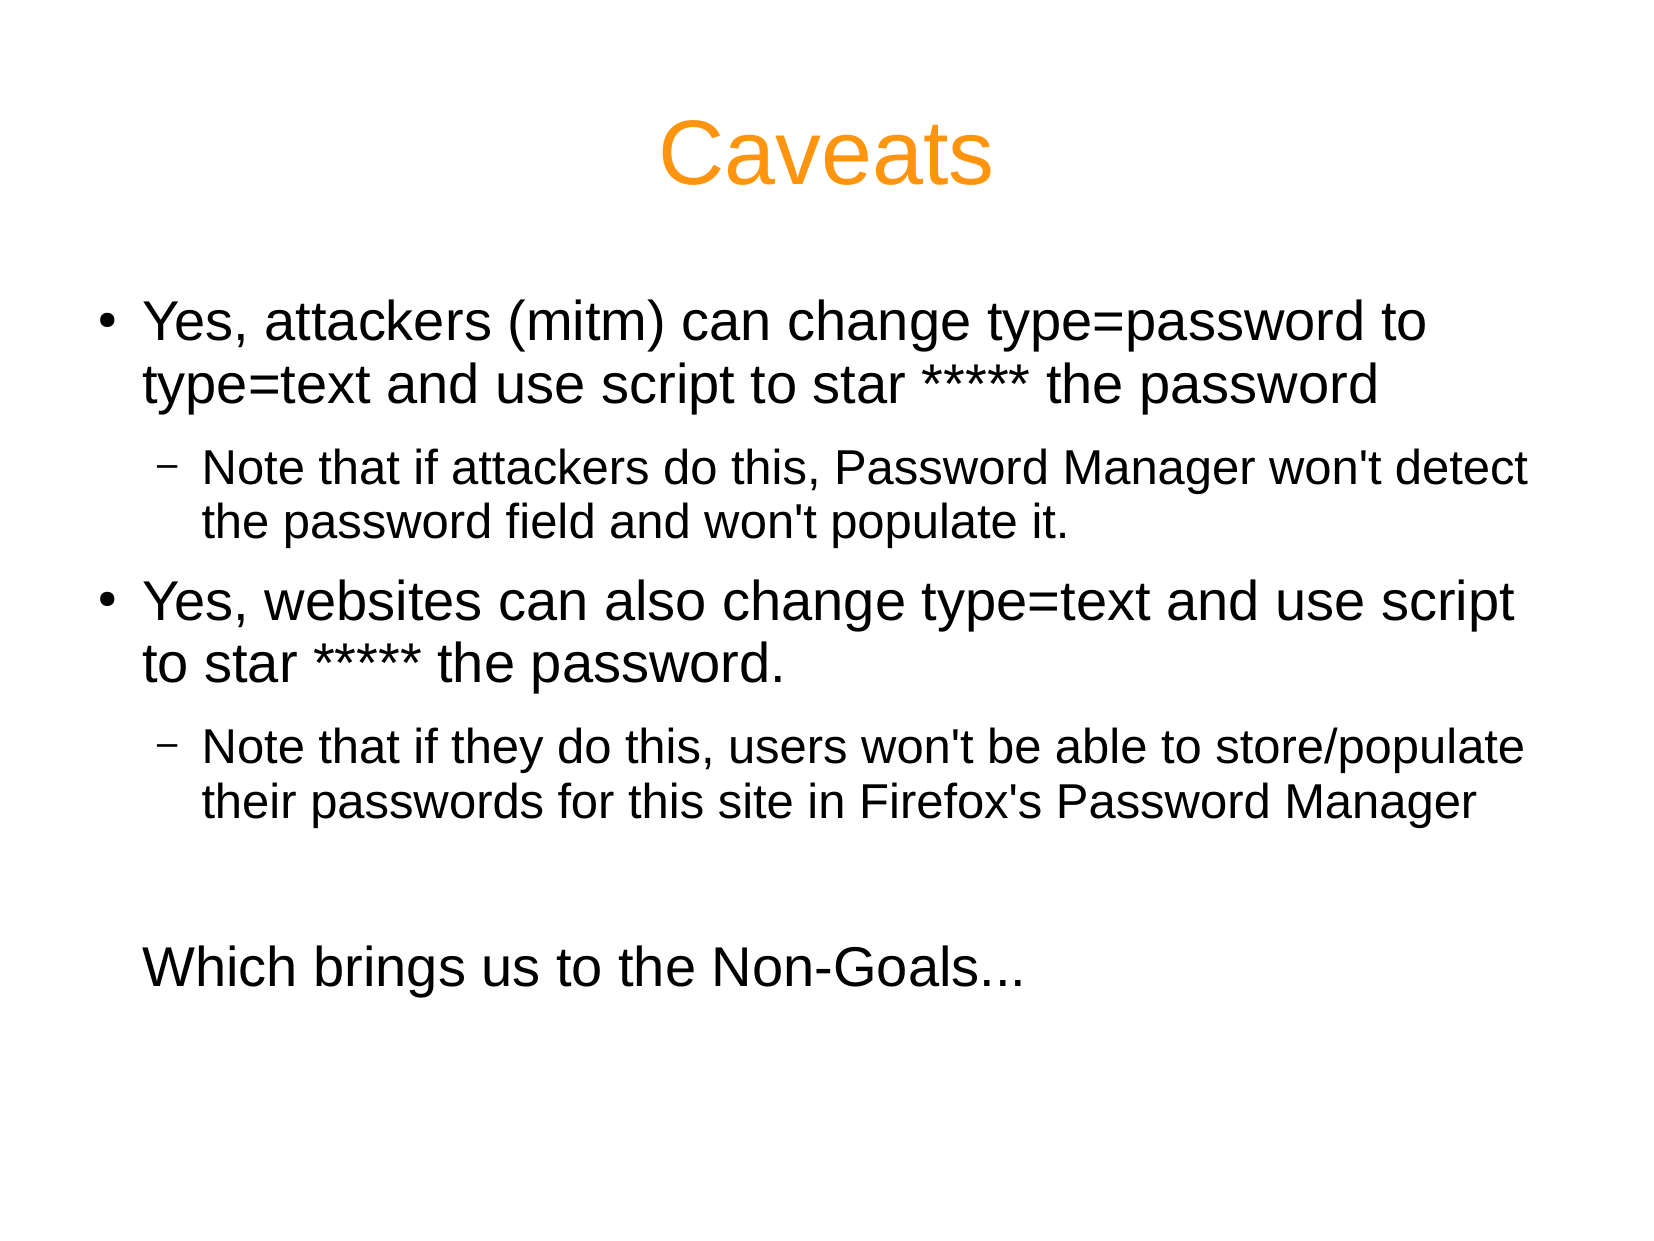

# Caveats
Yes, attackers (mitm) can change type=password to type=text and use script to star ***** the password
Note that if attackers do this, Password Manager won't detect the password field and won't populate it.
Yes, websites can also change type=text and use script to star ***** the password.
Note that if they do this, users won't be able to store/populate their passwords for this site in Firefox's Password Manager
Which brings us to the Non-Goals...